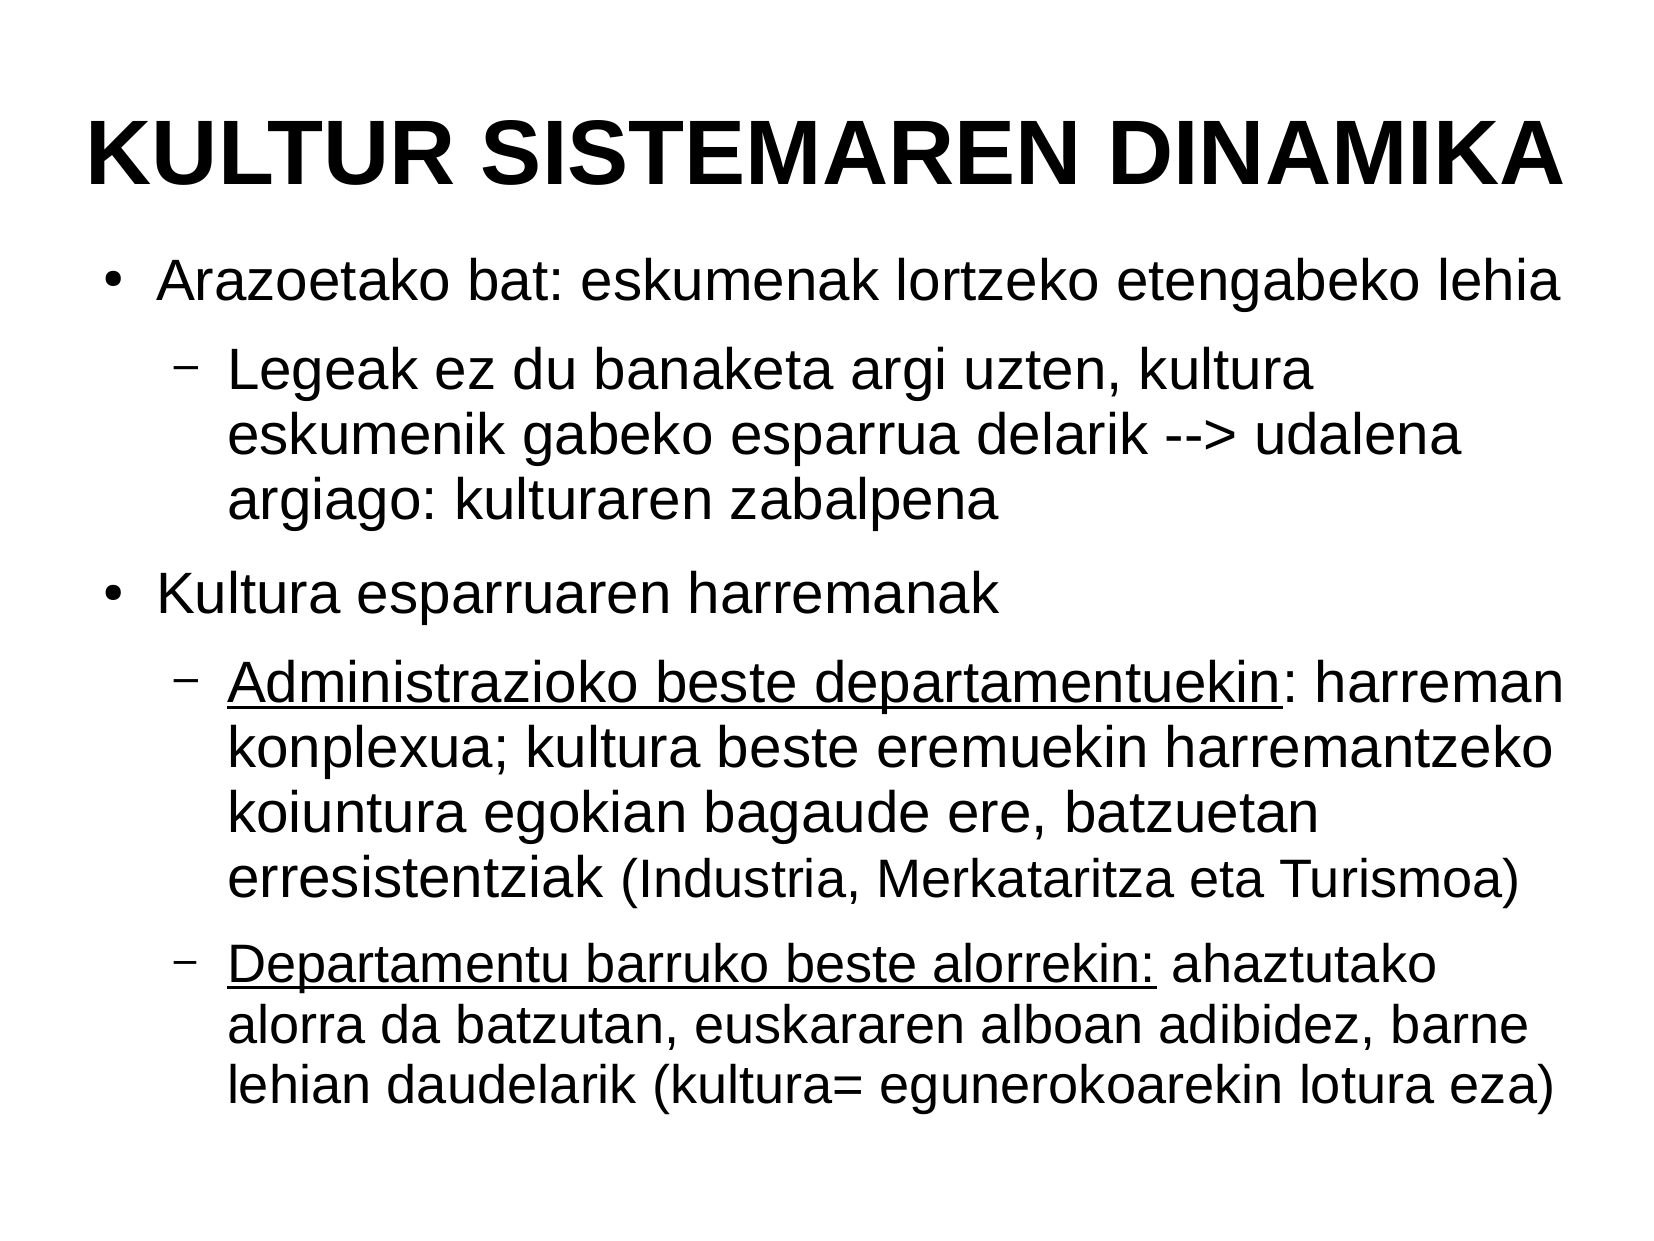

# KULTUR SISTEMAREN DINAMIKA
Arazoetako bat: eskumenak lortzeko etengabeko lehia
Legeak ez du banaketa argi uzten, kultura eskumenik gabeko esparrua delarik --> udalena argiago: kulturaren zabalpena
Kultura esparruaren harremanak
Administrazioko beste departamentuekin: harreman konplexua; kultura beste eremuekin harremantzeko koiuntura egokian bagaude ere, batzuetan erresistentziak (Industria, Merkataritza eta Turismoa)
Departamentu barruko beste alorrekin: ahaztutako alorra da batzutan, euskararen alboan adibidez, barne lehian daudelarik (kultura= egunerokoarekin lotura eza)